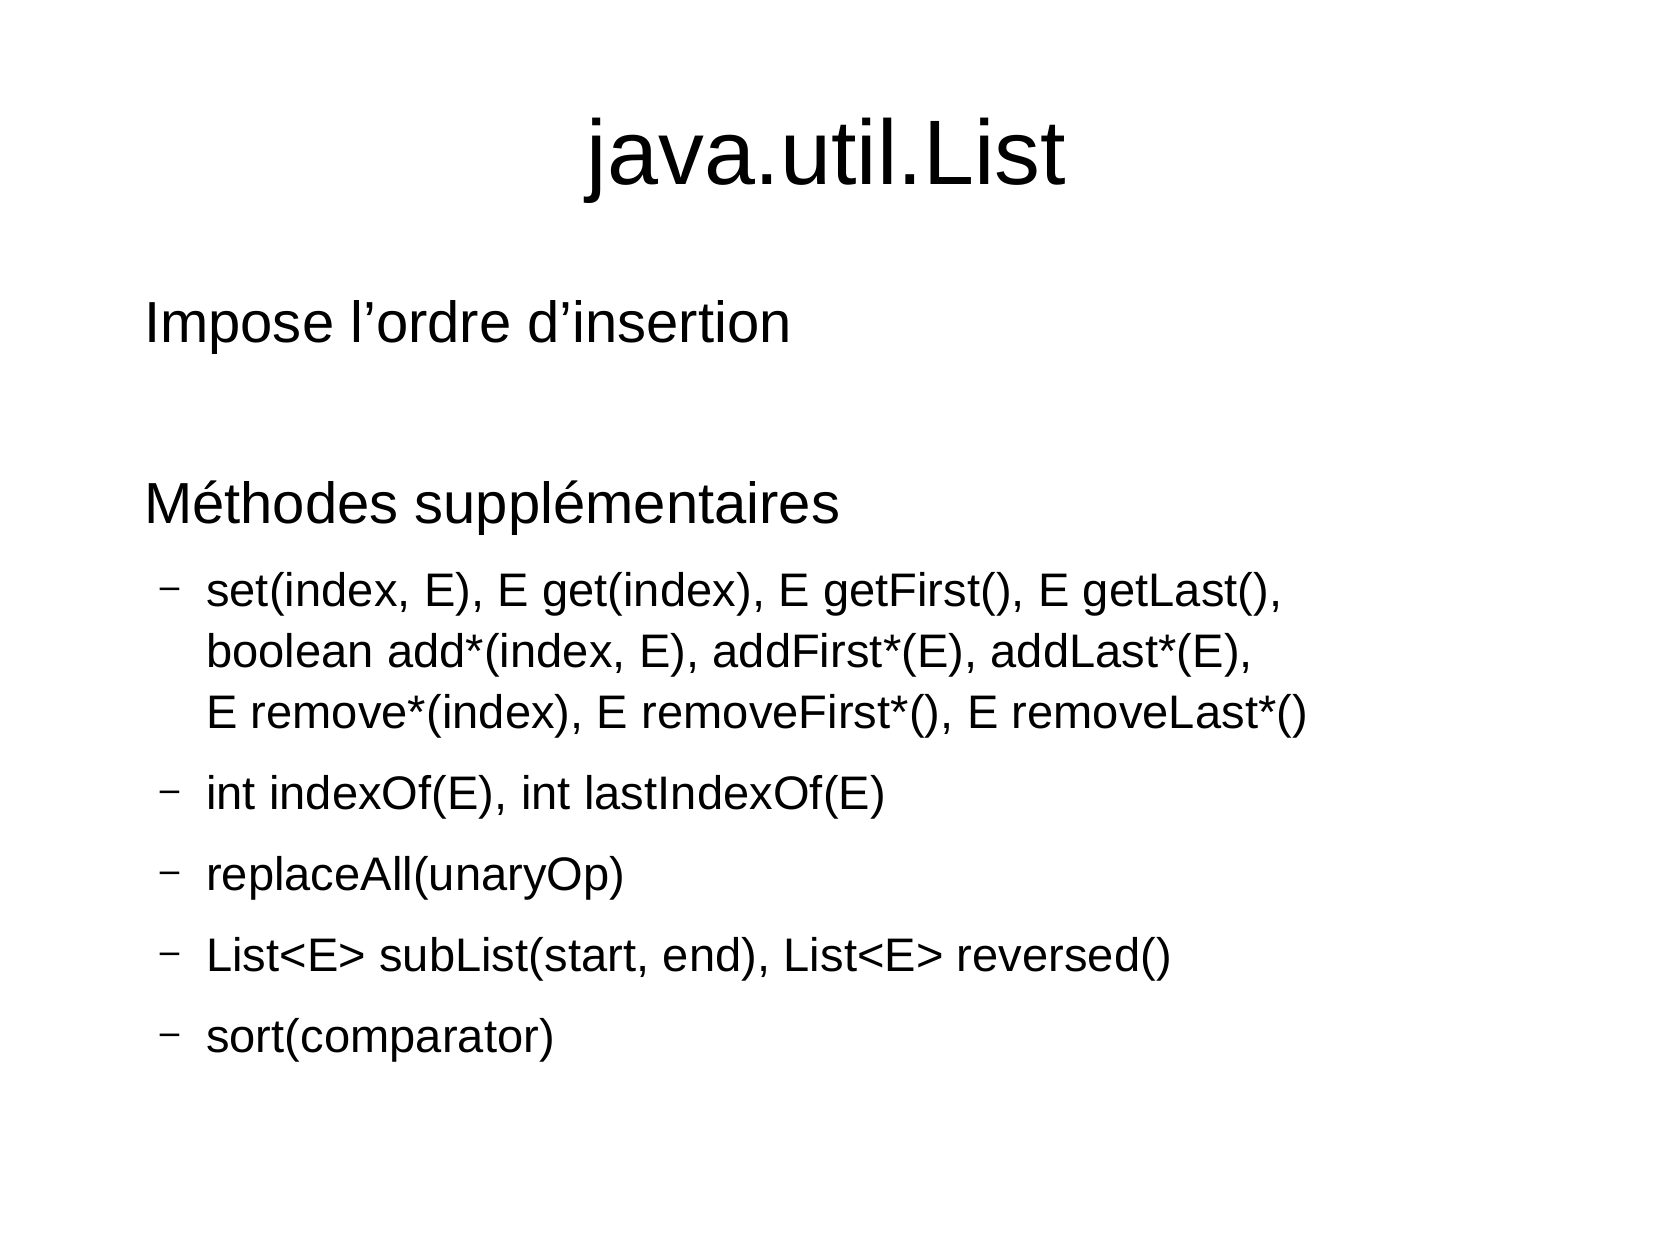

# java.util.List
Impose l’ordre d’insertion
Méthodes supplémentaires
set(index, E), E get(index), E getFirst(), E getLast(),
boolean add*(index, E), addFirst*(E), addLast*(E),
E remove*(index), E removeFirst*(), E removeLast*()
int indexOf(E), int lastIndexOf(E)
replaceAll(unaryOp)
List<E> subList(start, end), List<E> reversed()
sort(comparator)